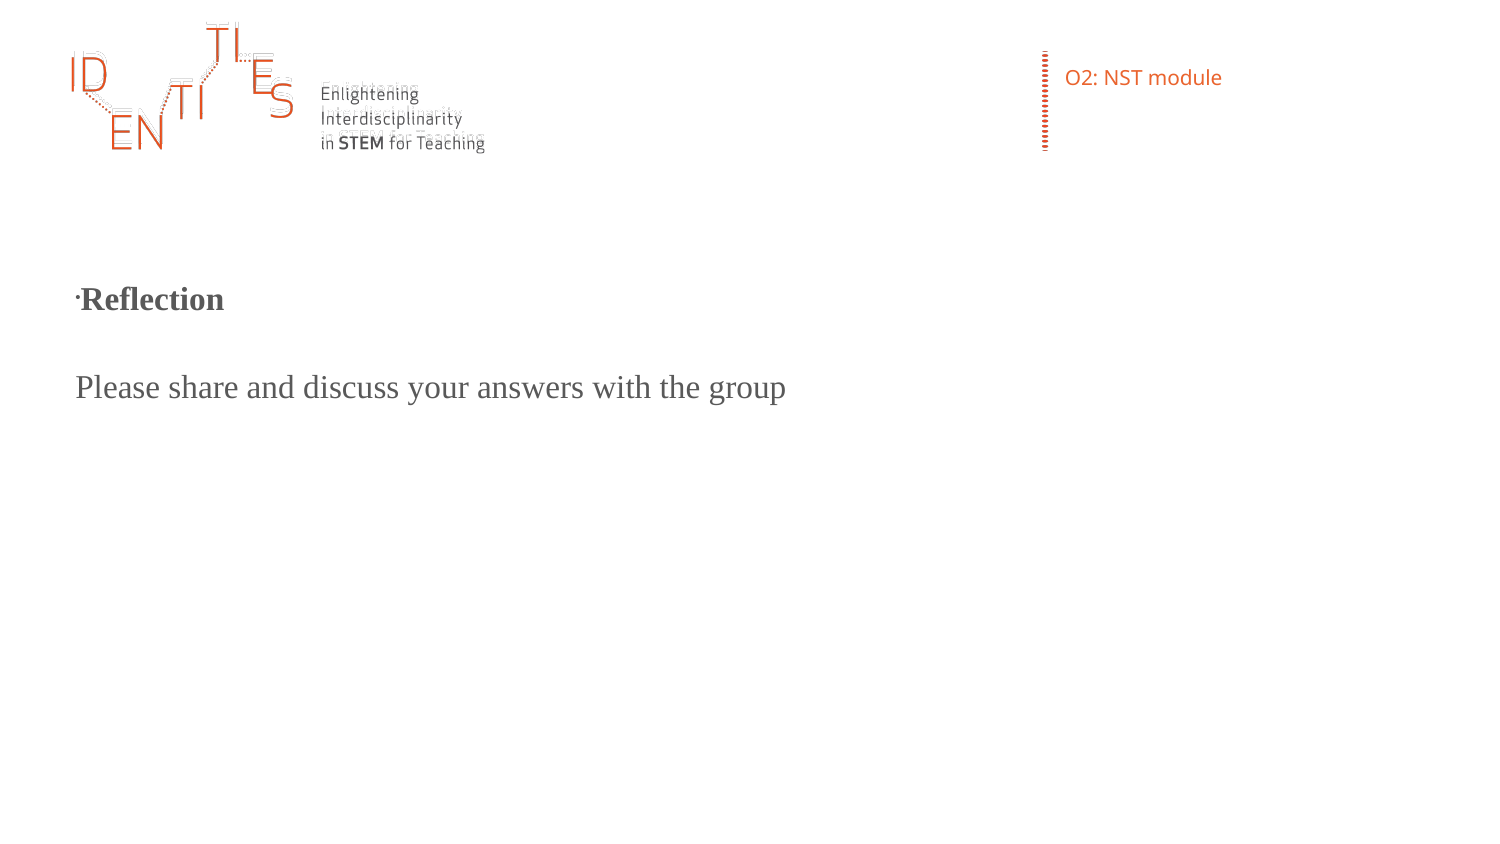

O2: NST module
Reflection
Please share and discuss your answers with the group